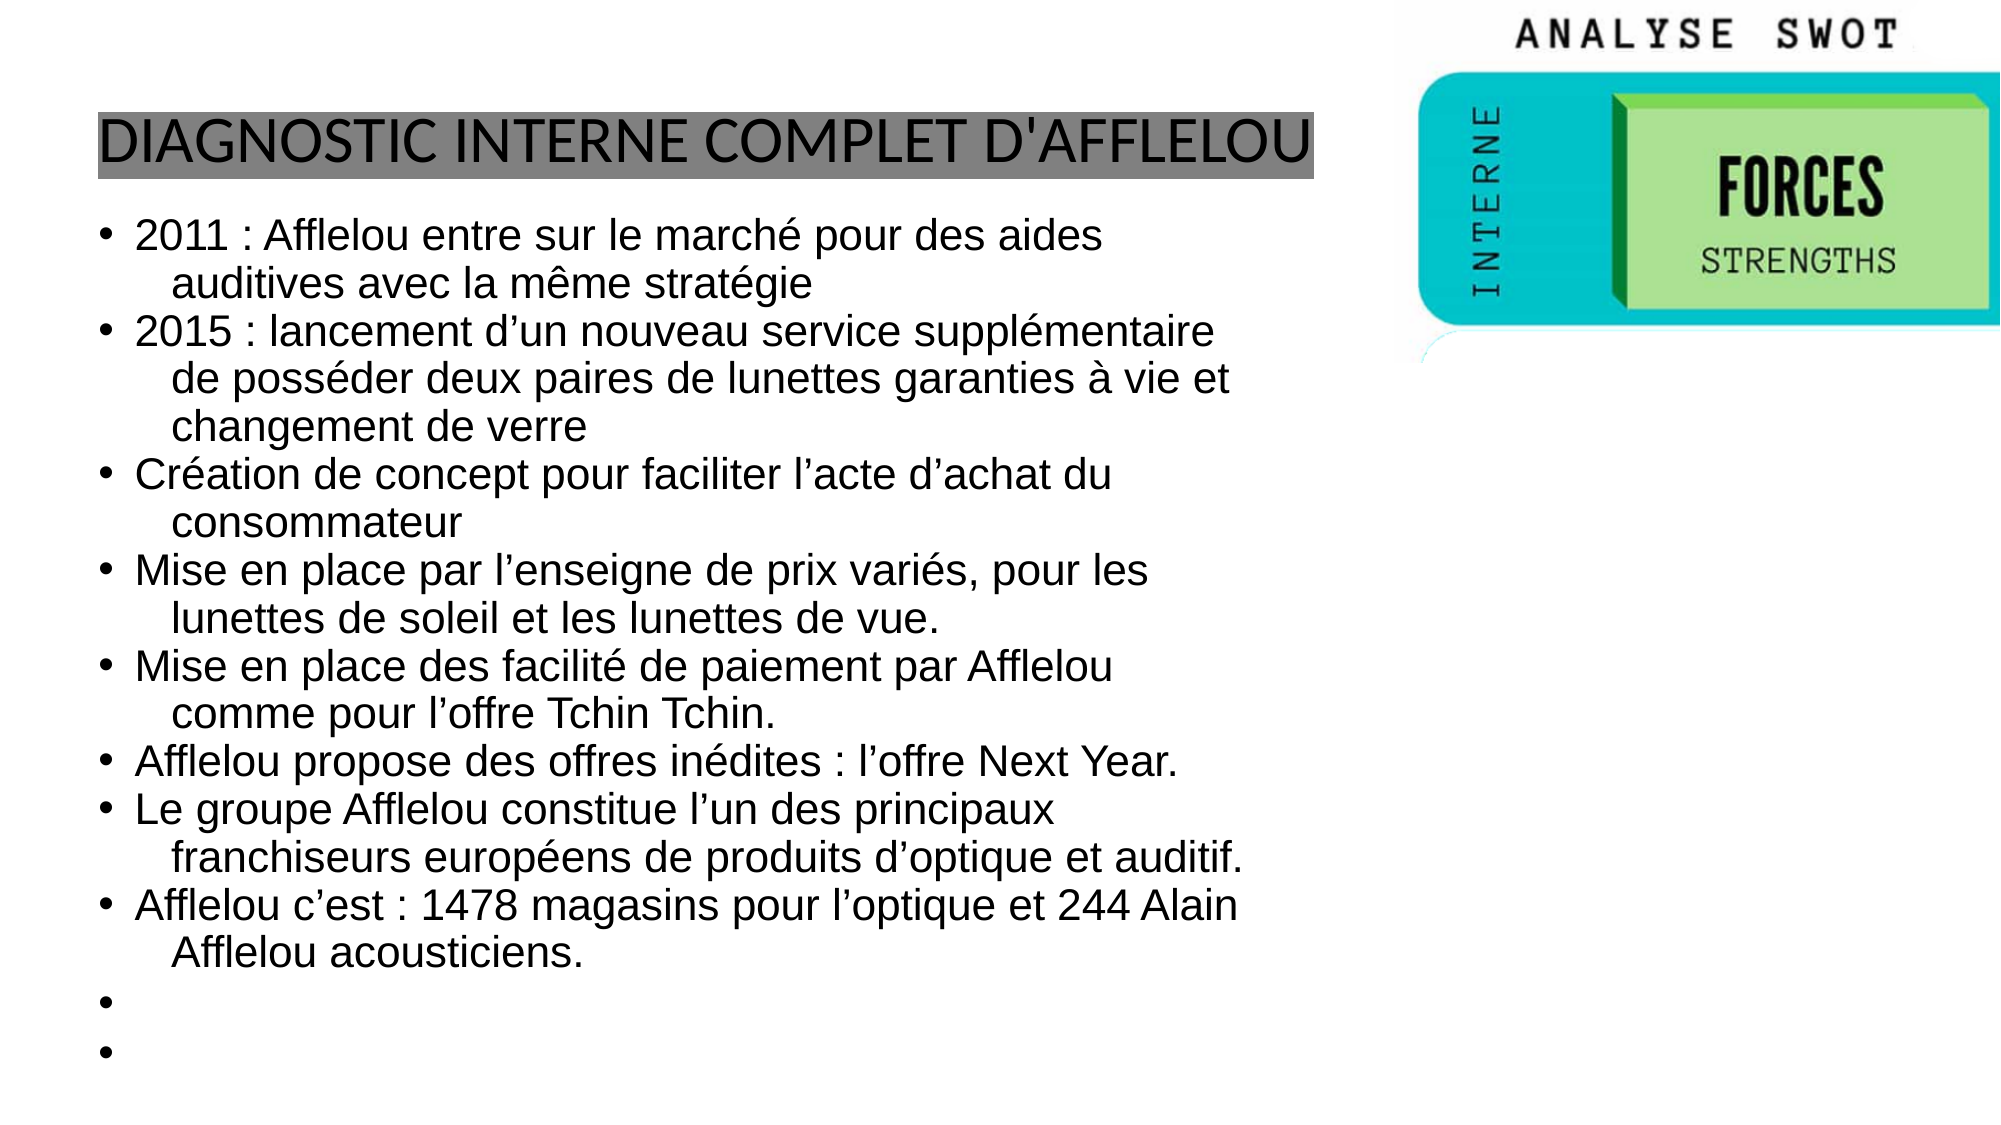

Diagnostic interne complet d'Afflelou
# 2011 : Afflelou entre sur le marché pour des aides auditives avec la même stratégie
2015 : lancement d’un nouveau service supplémentaire de posséder deux paires de lunettes garanties à vie et changement de verre
Création de concept pour faciliter l’acte d’achat du consommateur
Mise en place par l’enseigne de prix variés, pour les lunettes de soleil et les lunettes de vue.
Mise en place des facilité de paiement par Afflelou comme pour l’offre Tchin Tchin.
Afflelou propose des offres inédites : l’offre Next Year.
Le groupe Afflelou constitue l’un des principaux franchiseurs européens de produits d’optique et auditif.
Afflelou c’est : 1478 magasins pour l’optique et 244 Alain Afflelou acousticiens.